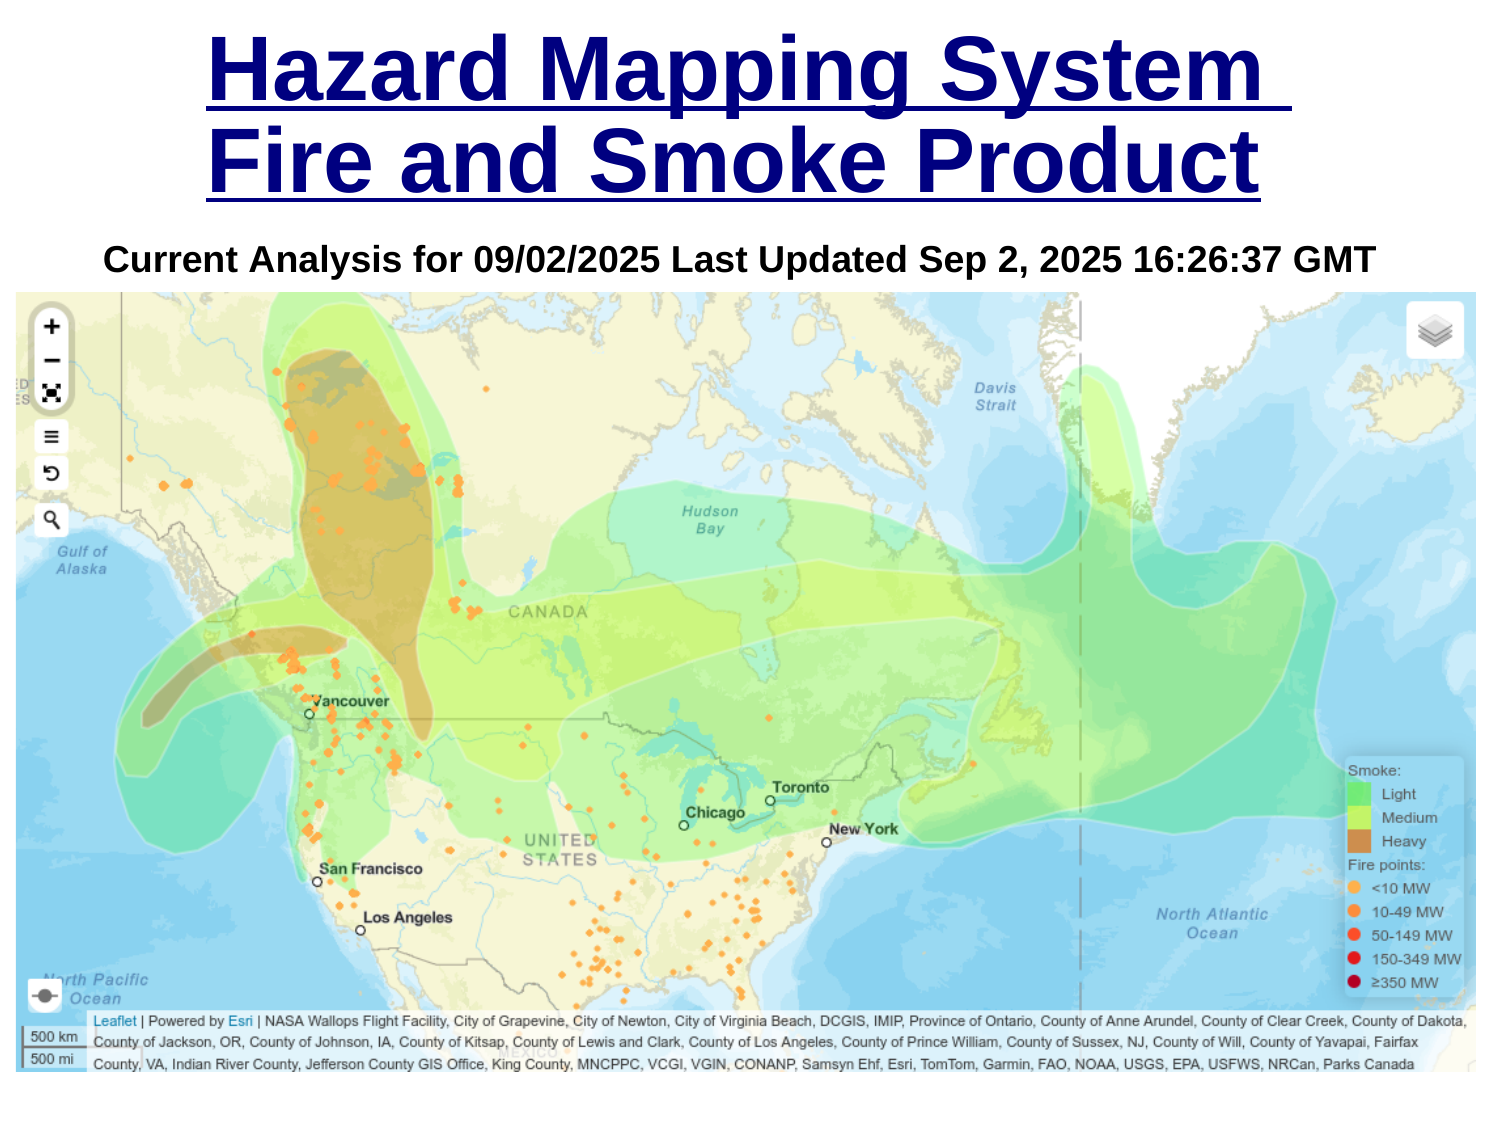

Hazard Mapping System Fire and Smoke Product
Current Analysis for 09/02/2025 Last Updated Sep 2, 2025 16:26:37 GMT